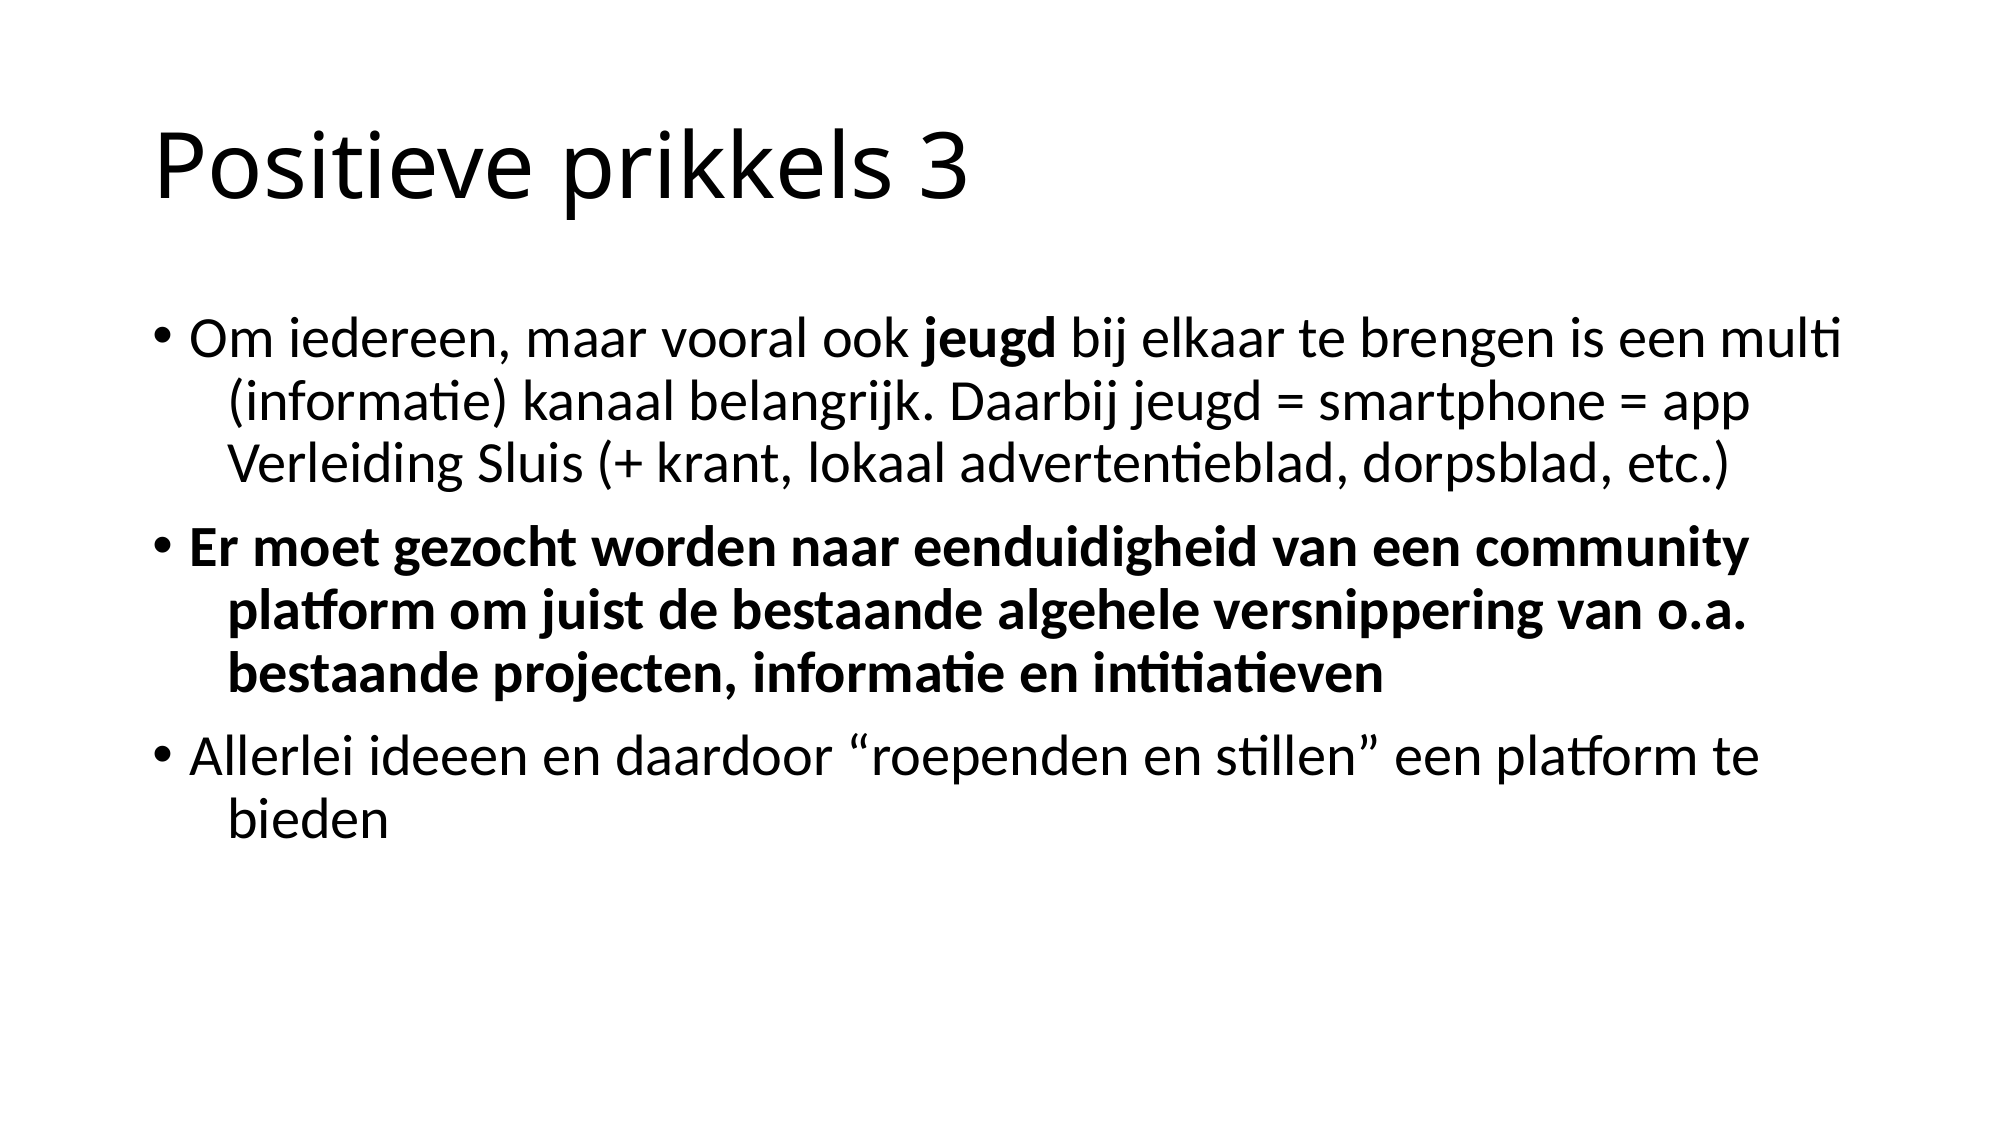

# Positieve prikkels 3
Om iedereen, maar vooral ook jeugd bij elkaar te brengen is een multi (informatie) kanaal belangrijk. Daarbij jeugd = smartphone = app Verleiding Sluis (+ krant, lokaal advertentieblad, dorpsblad, etc.)
Er moet gezocht worden naar eenduidigheid van een community platform om juist de bestaande algehele versnippering van o.a. bestaande projecten, informatie en intitiatieven
Allerlei ideeen en daardoor “roependen en stillen” een platform te bieden